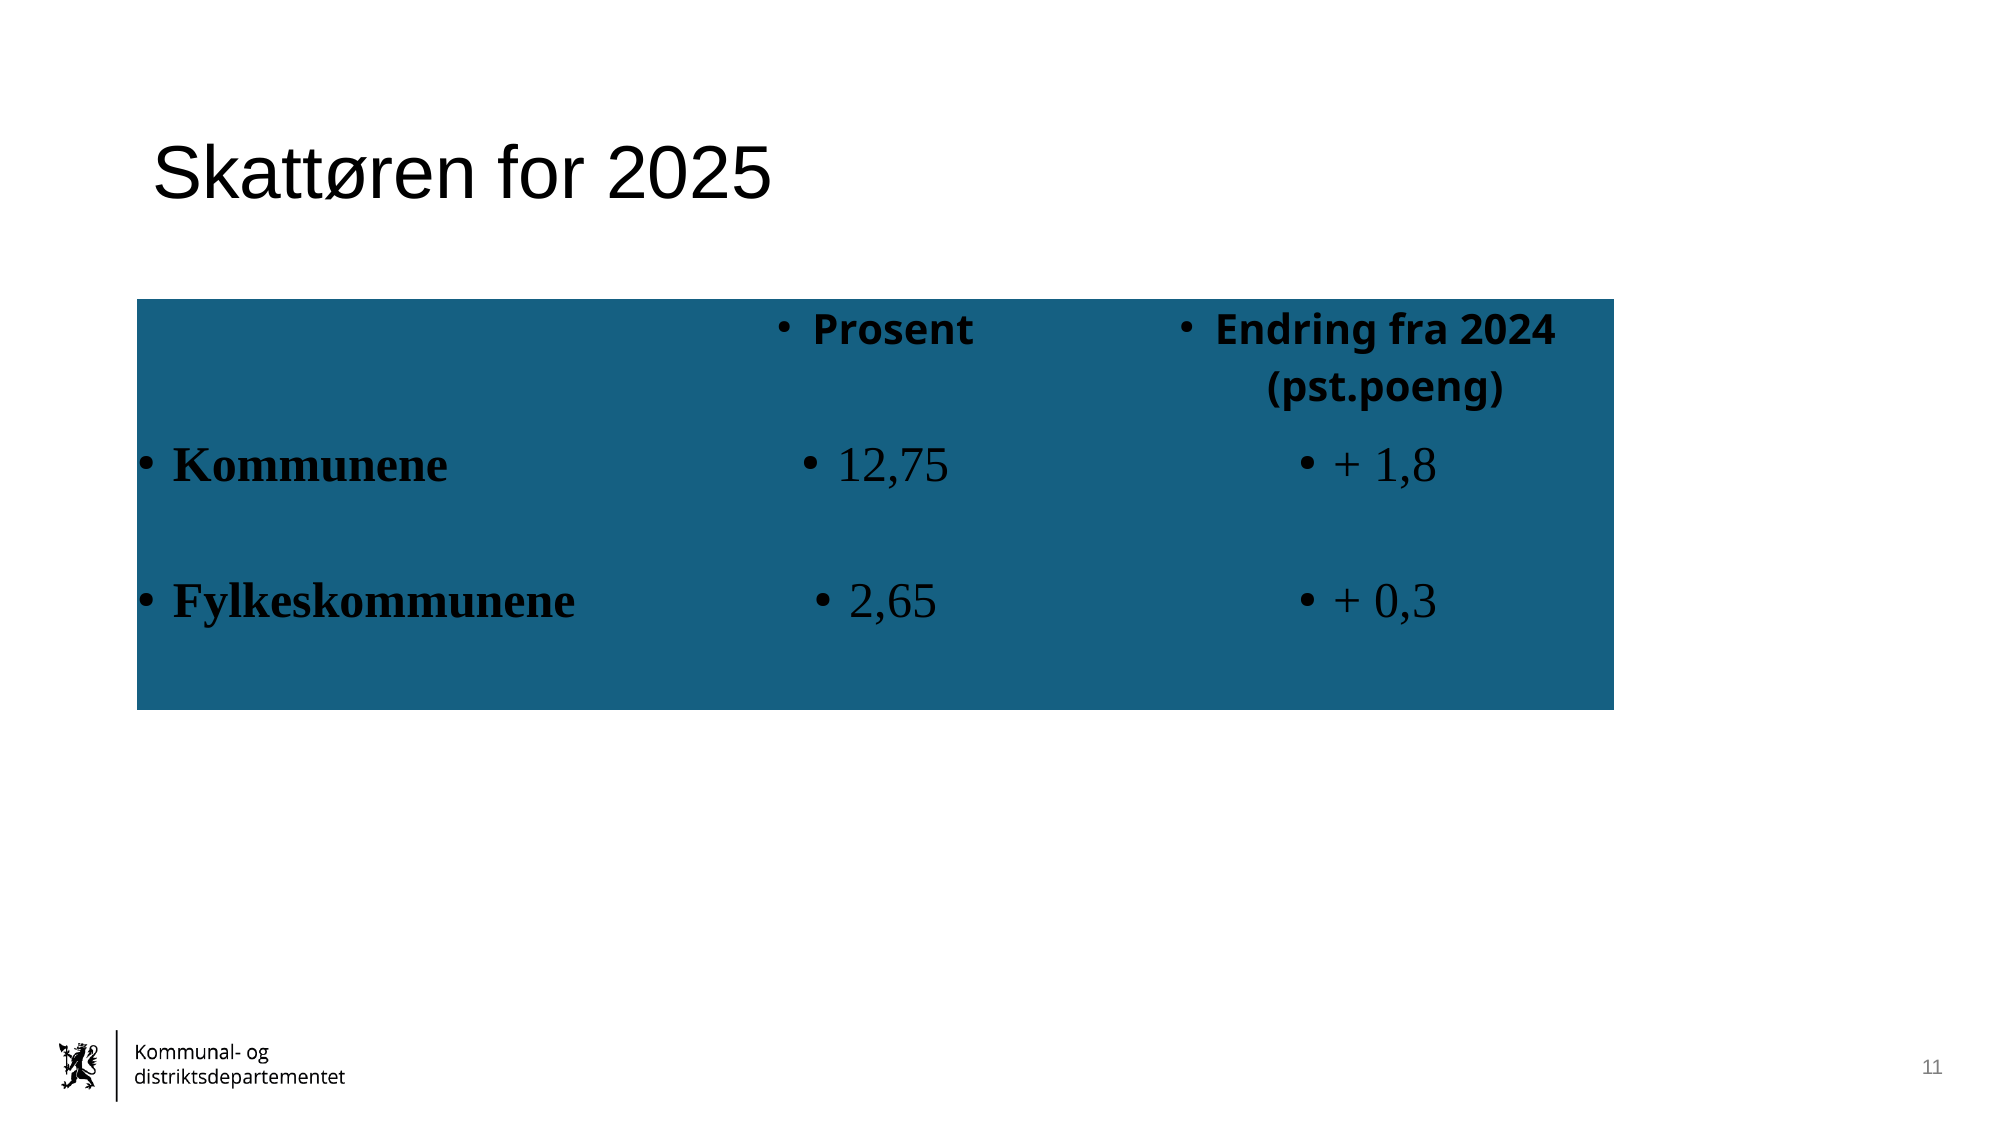

# Skattøren for 2025
| | Prosent | Endring fra 2024 (pst.poeng) |
| --- | --- | --- |
| Kommunene | 12,75 | + 1,8 |
| Fylkeskommunene | 2,65 | + 0,3 |